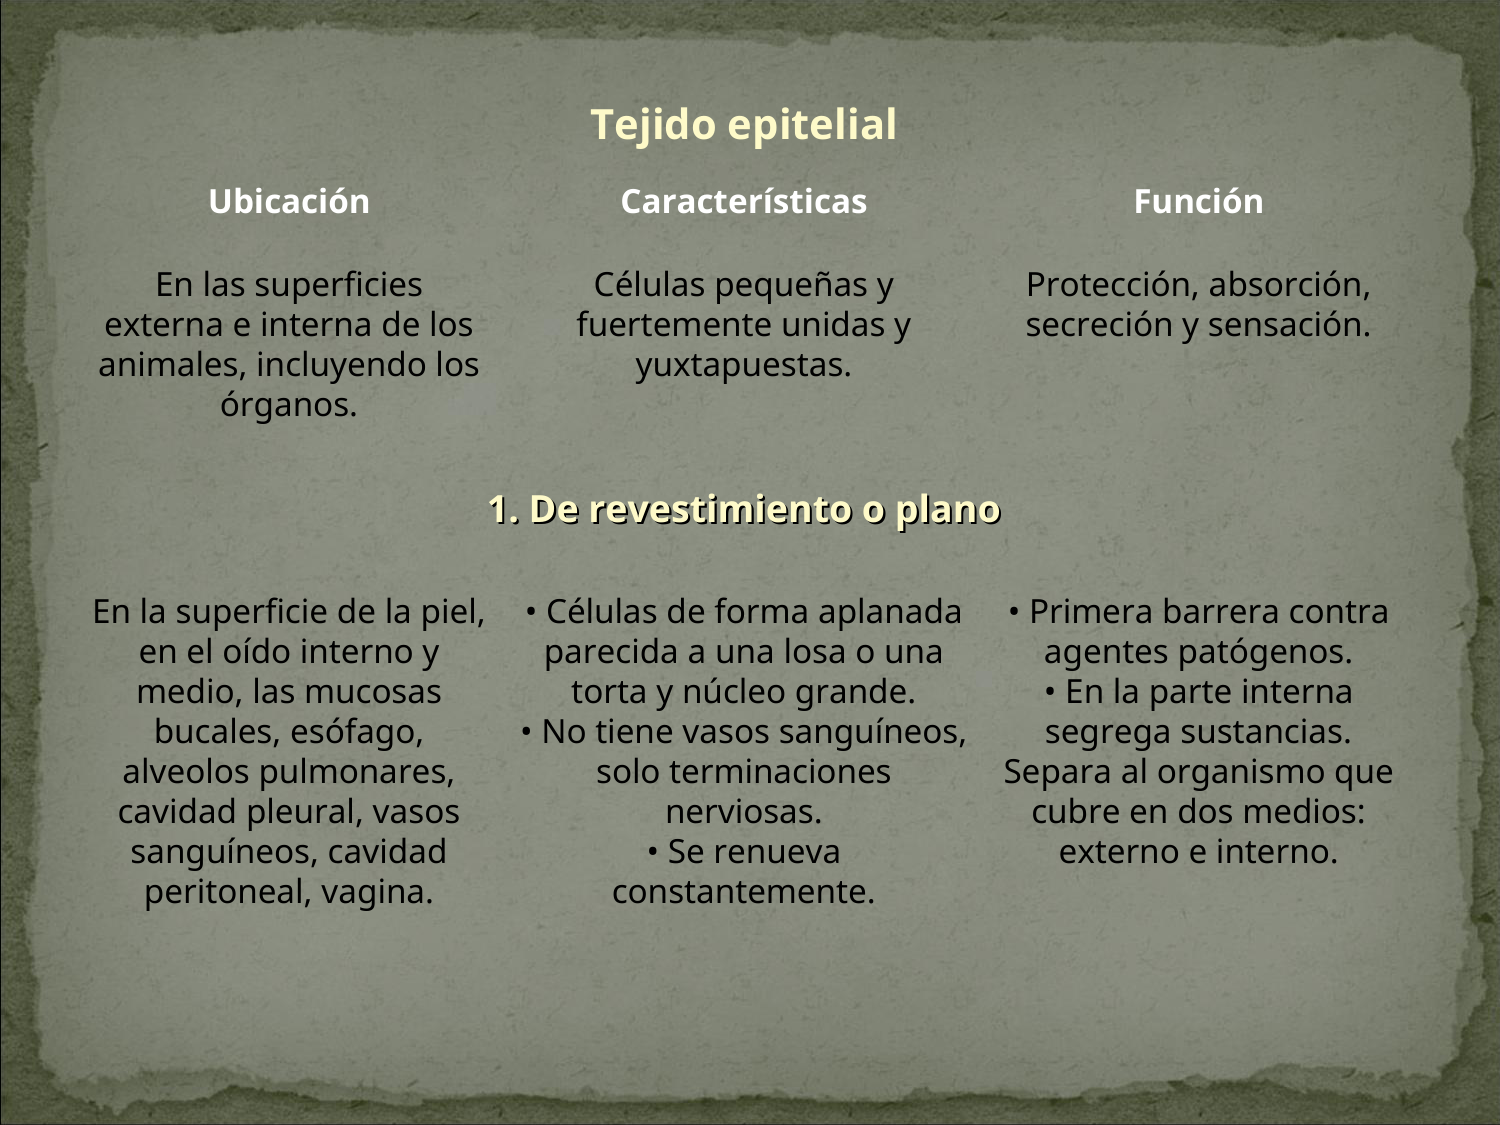

| Tejido epitelial | | |
| --- | --- | --- |
| Ubicación | Características | Función |
| En las superficies externa e interna de los animales, incluyendo los órganos. | Células pequeñas y fuertemente unidas y yuxtapuestas. | Protección, absorción, secreción y sensación. |
| 1. De revestimiento o plano | | |
| En la superficie de la piel, en el oído interno y medio, las mucosas bucales, esófago, alveolos pulmonares, cavidad pleural, vasos sanguíneos, cavidad peritoneal, vagina. | • Células de forma aplanada parecida a una losa o una torta y núcleo grande. • No tiene vasos sanguíneos, solo terminaciones nerviosas. • Se renueva constantemente. | • Primera barrera contra agentes patógenos. • En la parte interna segrega sustancias. Separa al organismo que cubre en dos medios: externo e interno. |